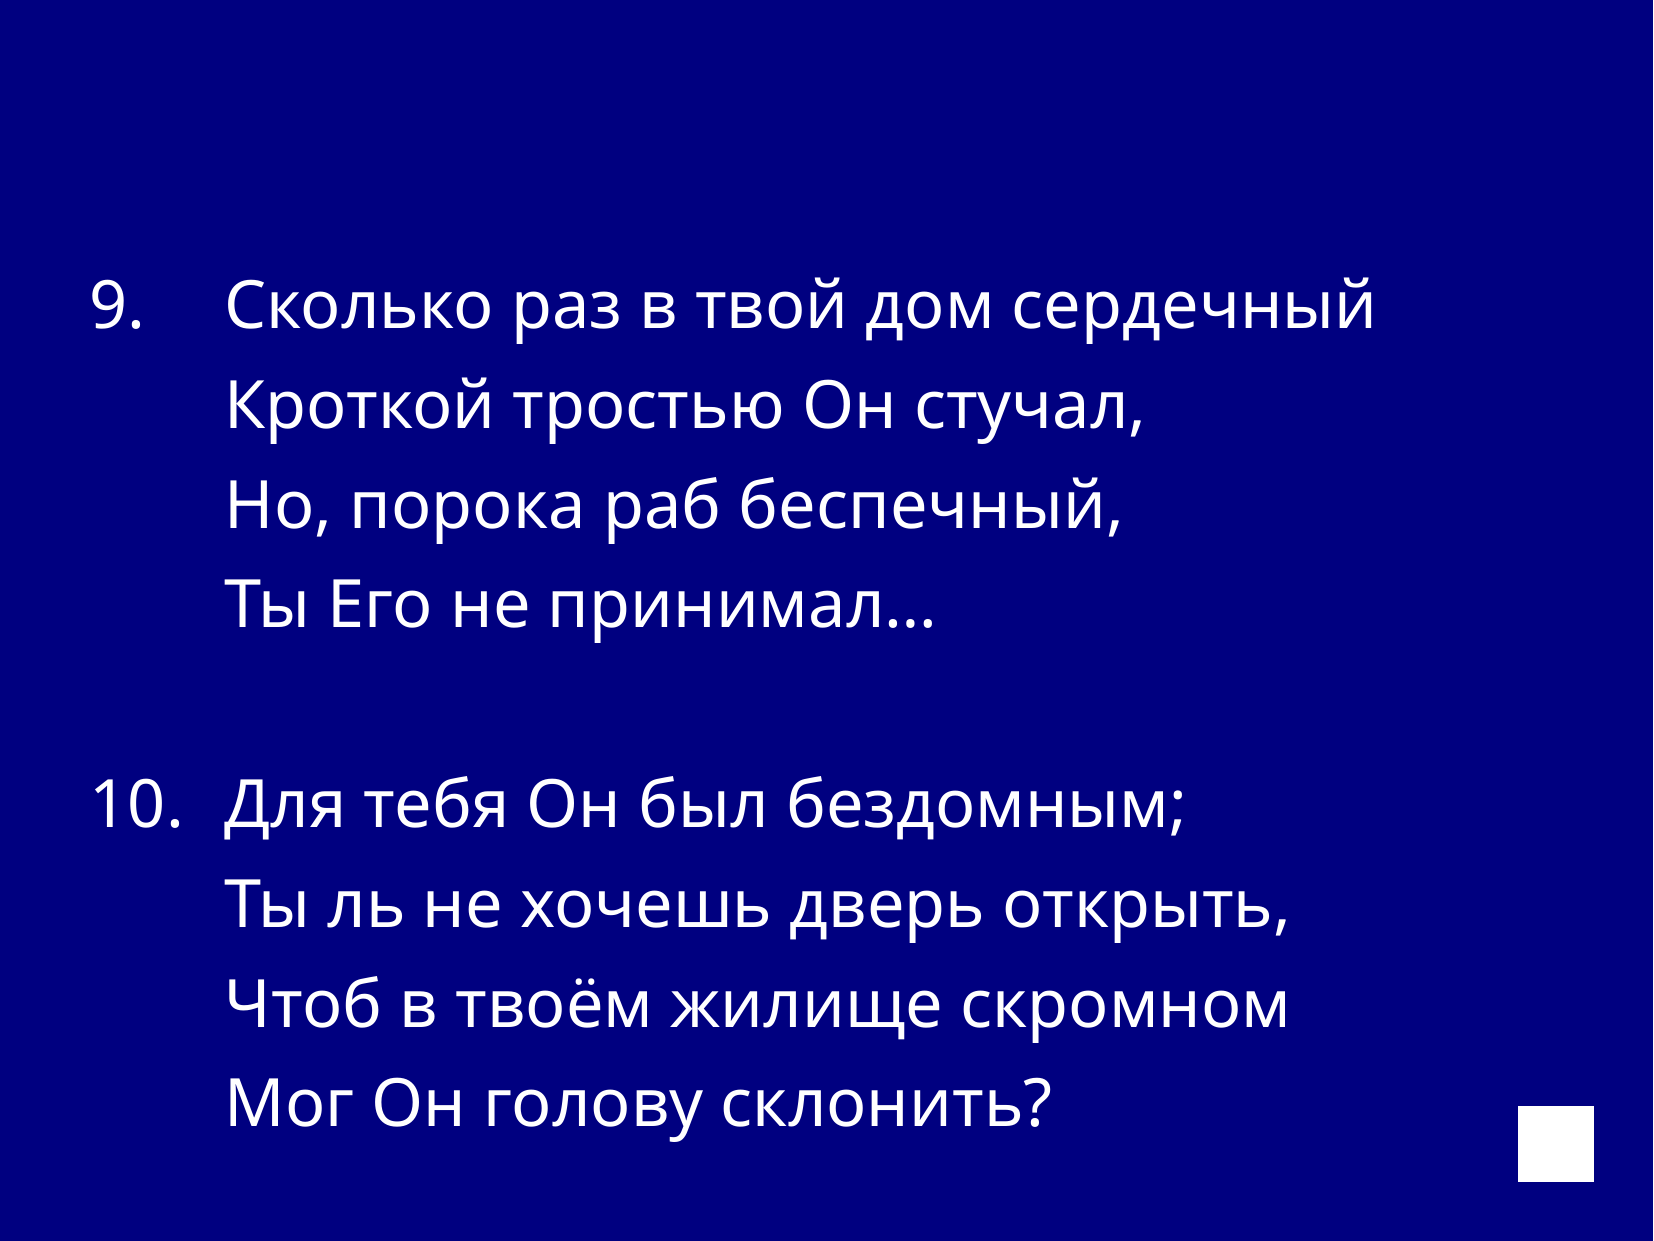

9.	Сколько раз в твой дом сердечный
	Кроткой тростью Он стучал,
	Но, порока раб беспечный,
	Ты Его не принимал…
10.	Для тебя Он был бездомным;
	Ты ль не хочешь дверь открыть,
	Чтоб в твоём жилище скромном
	Мог Он голову склонить?